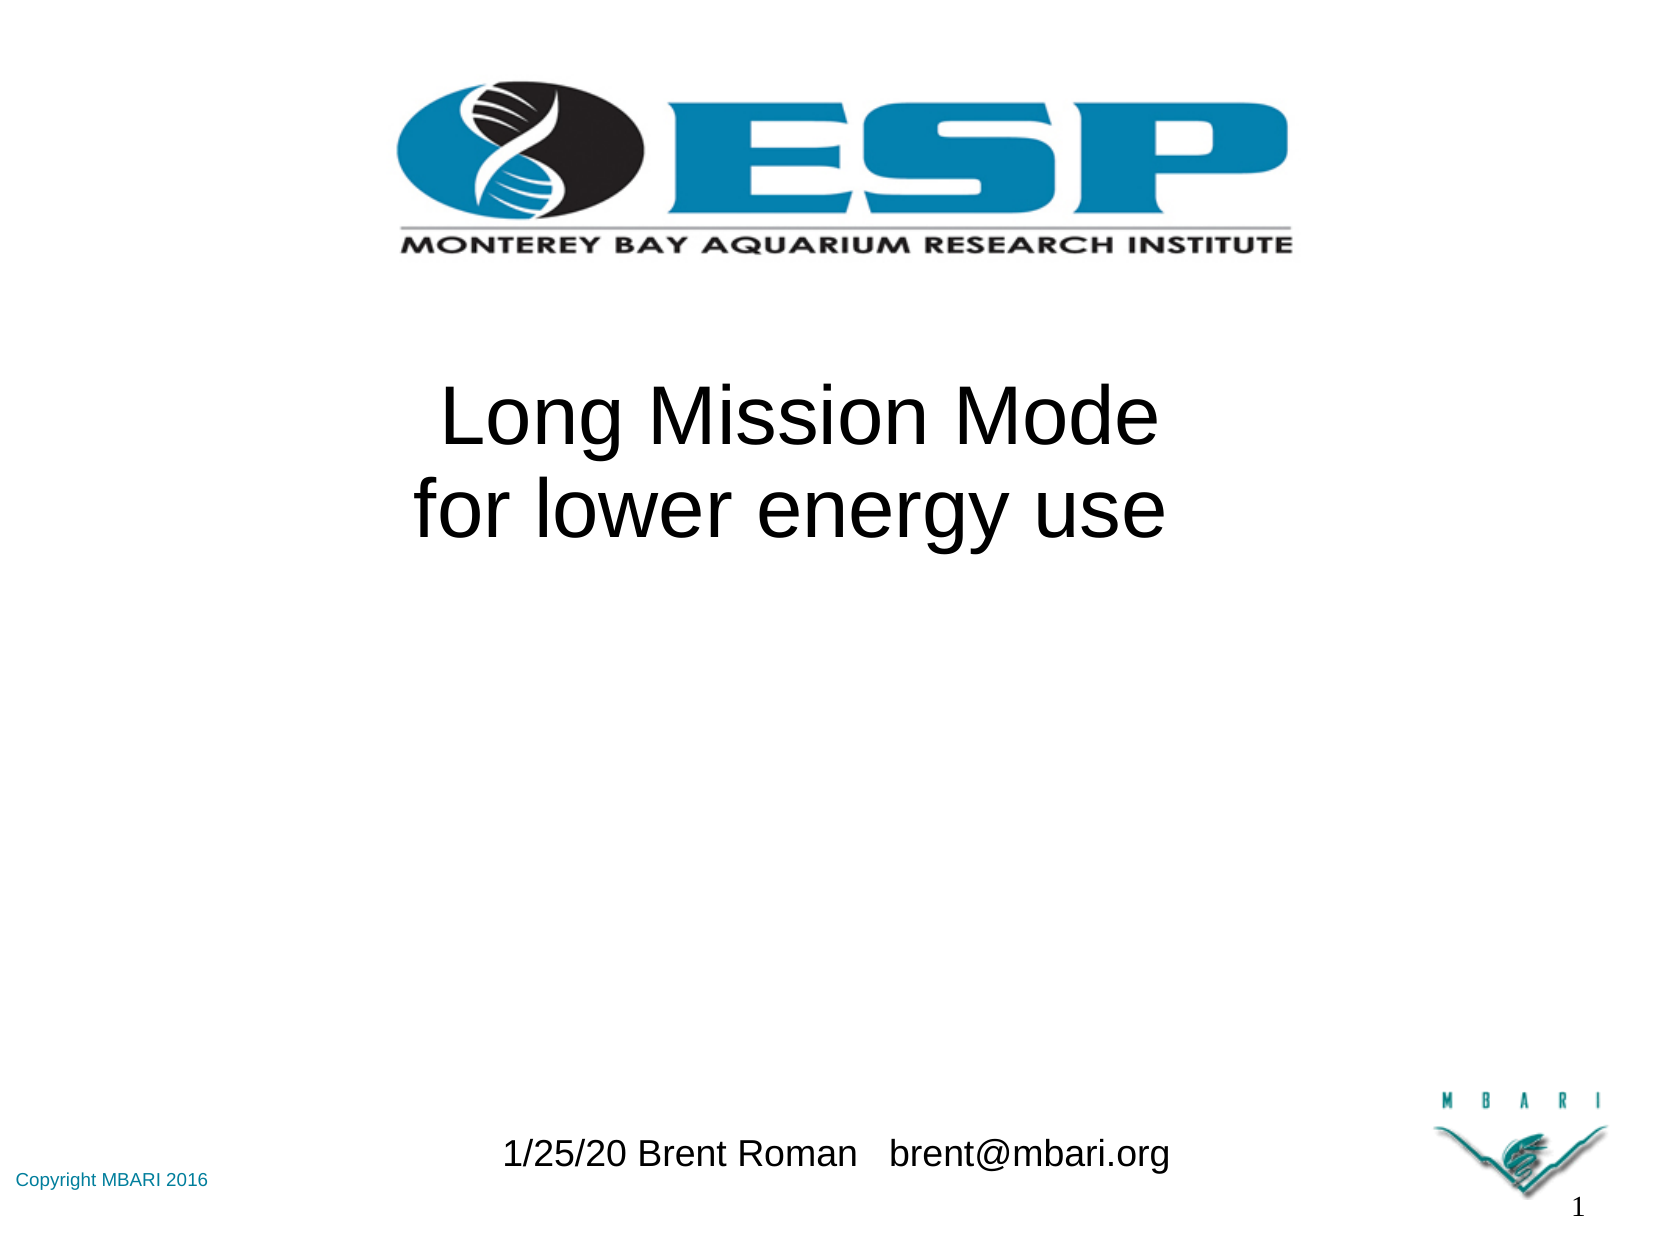

Long Mission Mode
for lower energy use
1/25/20 Brent Roman brent@mbari.org